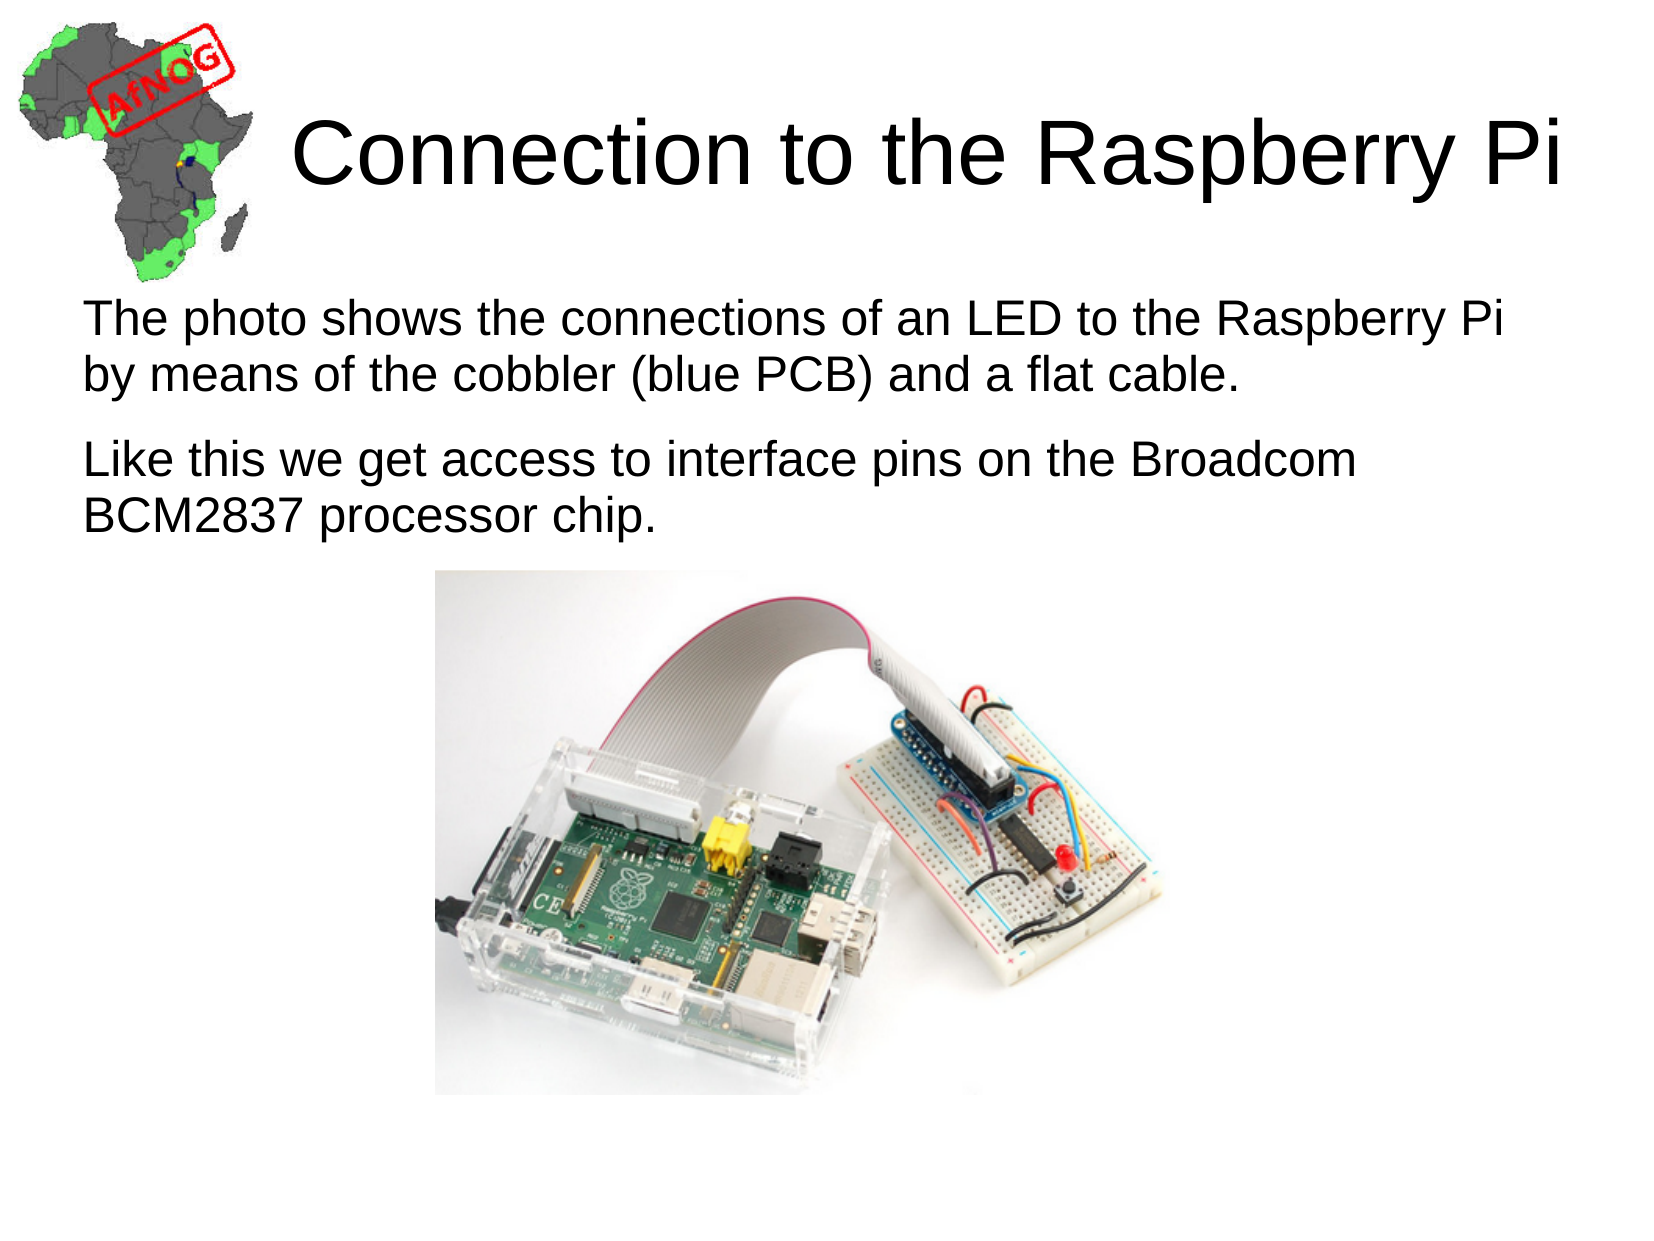

# Connection to the Raspberry Pi
The photo shows the connections of an LED to the Raspberry Pi by means of the cobbler (blue PCB) and a flat cable.
Like this we get access to interface pins on the Broadcom BCM2837 processor chip.